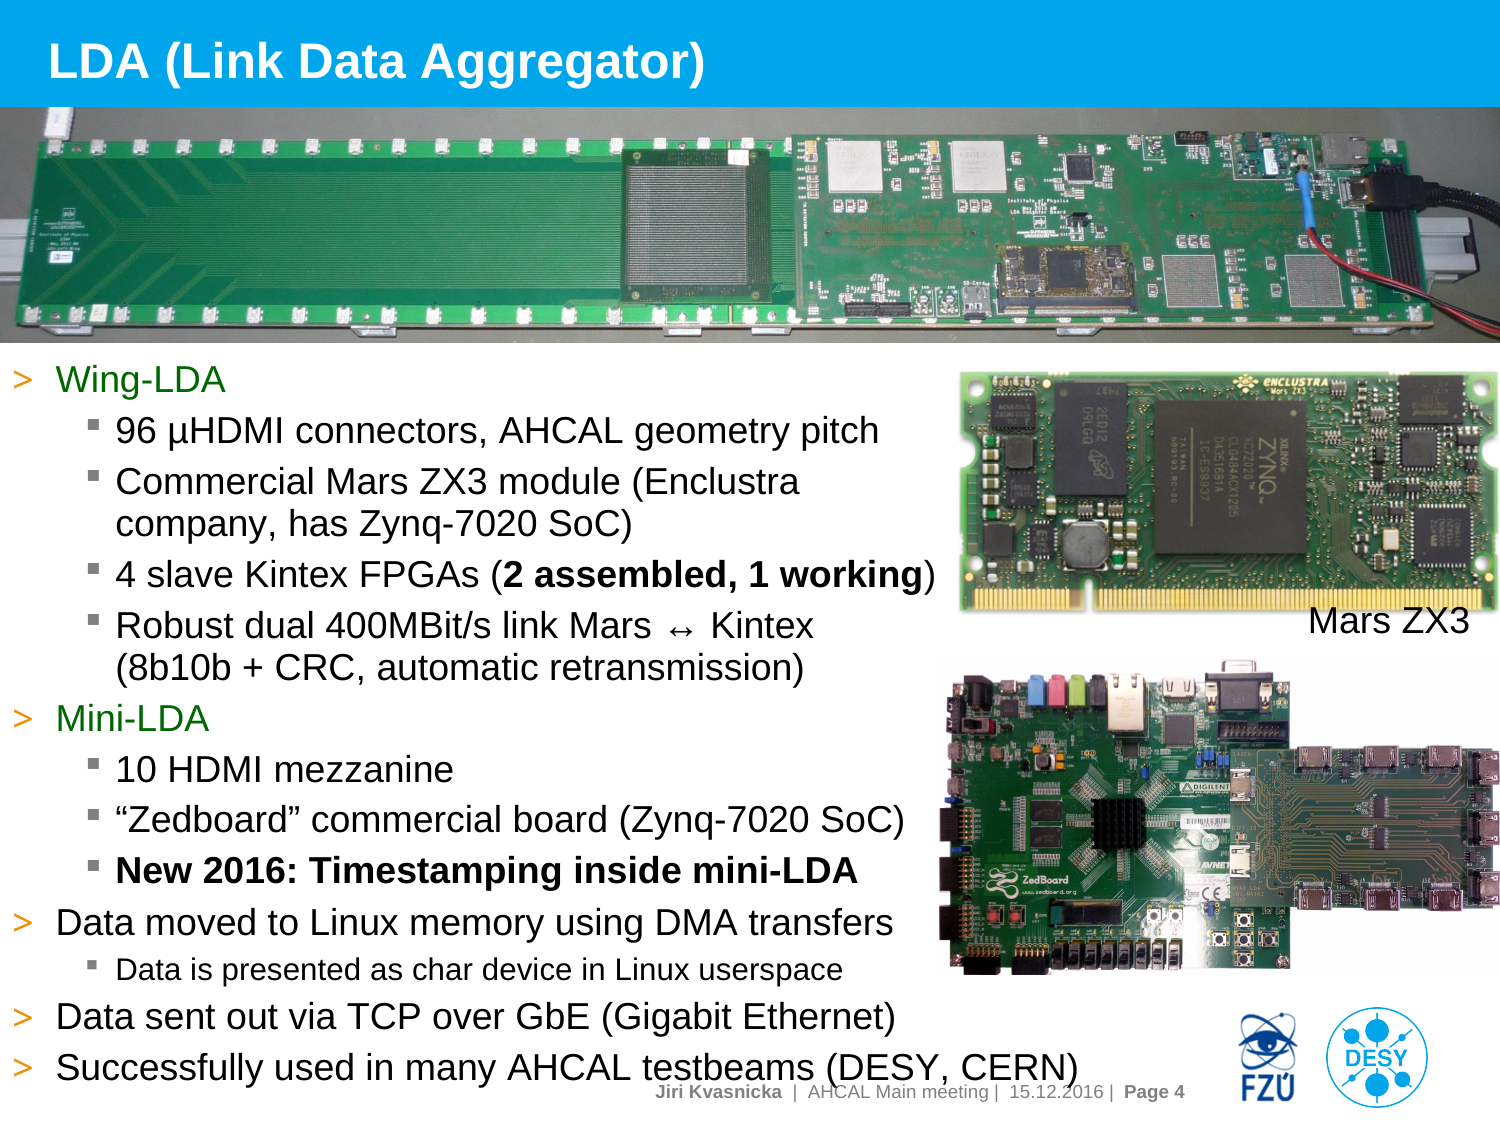

# LDA (Link Data Aggregator)
Wing-LDA
96 µHDMI connectors, AHCAL geometry pitch
Commercial Mars ZX3 module (Enclustra
company, has Zynq-7020 SoC)
4 slave Kintex FPGAs (2 assembled, 1 working)
Robust dual 400MBit/s link Mars ↔ Kintex
(8b10b + CRC, automatic retransmission)
Mini-LDA
10 HDMI mezzanine
“Zedboard” commercial board (Zynq-7020 SoC)
New 2016: Timestamping inside mini-LDA
Data moved to Linux memory using DMA transfers
Data is presented as char device in Linux userspace
Data sent out via TCP over GbE (Gigabit Ethernet)
Successfully used in many AHCAL testbeams (DESY, CERN)
Mars ZX3
MicroHDMI Full HDMI